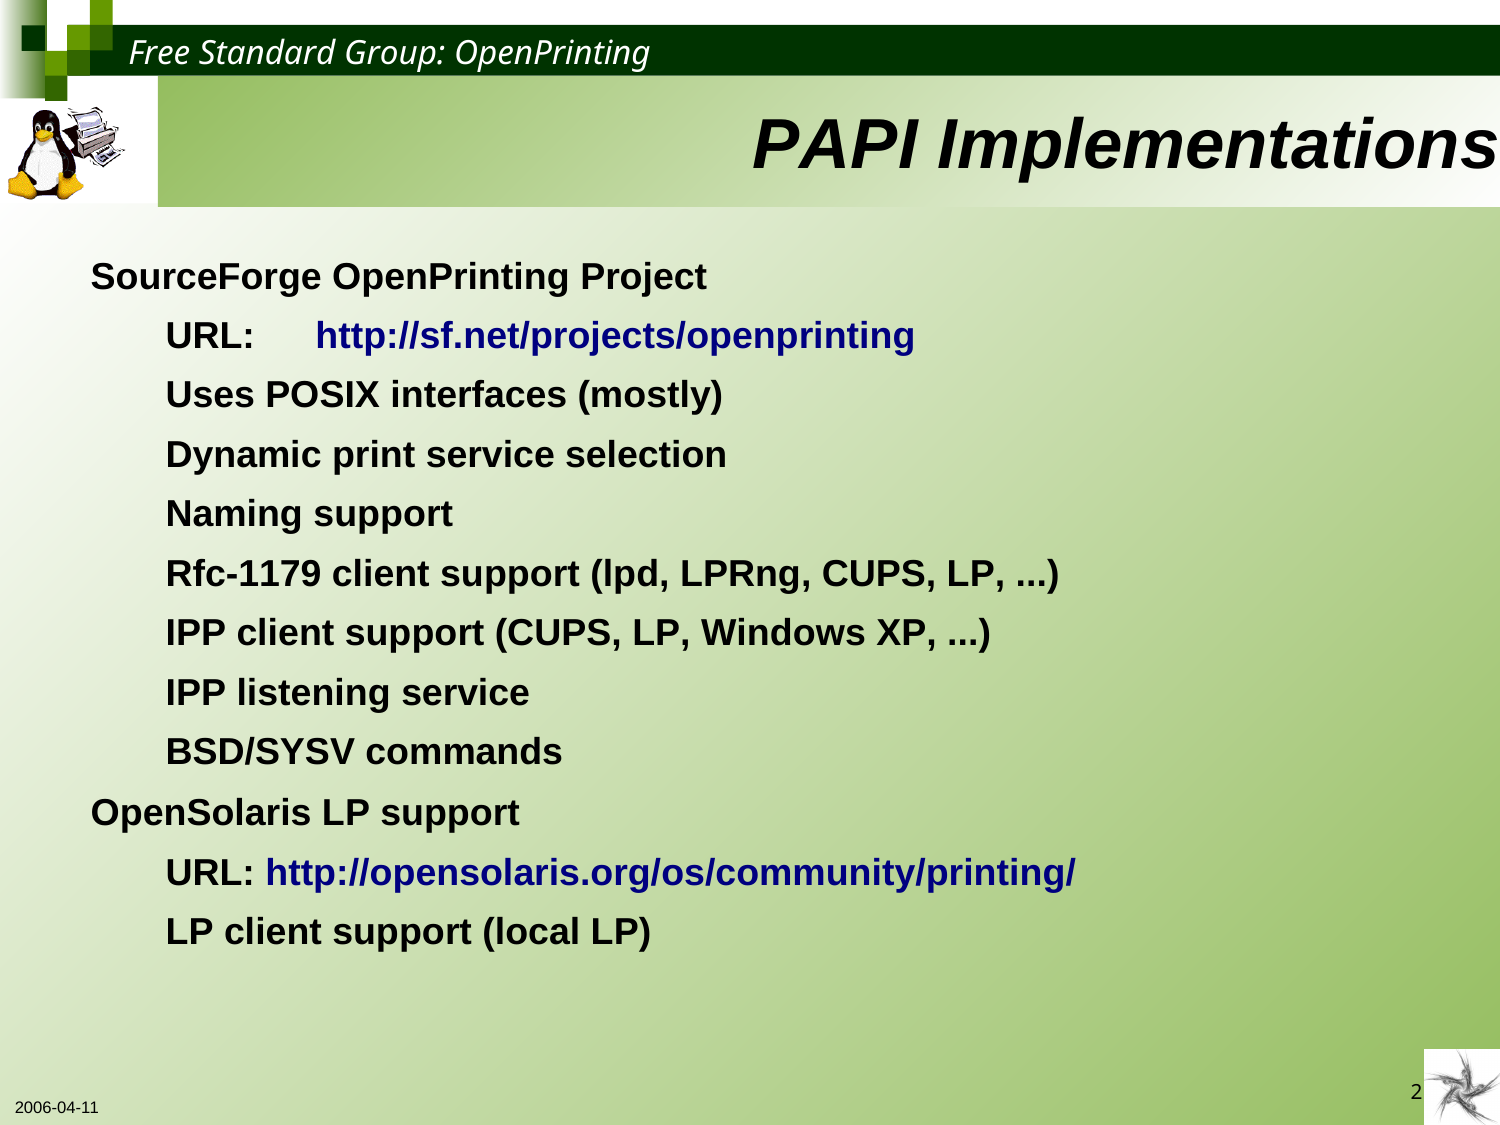

PAPI Implementations
# SourceForge OpenPrinting Project
URL:	http://sf.net/projects/openprinting
Uses POSIX interfaces (mostly)
Dynamic print service selection
Naming support
Rfc-1179 client support (lpd, LPRng, CUPS, LP, ...)
IPP client support (CUPS, LP, Windows XP, ...)
IPP listening service
BSD/SYSV commands
OpenSolaris LP support
URL: http://opensolaris.org/os/community/printing/
LP client support (local LP)